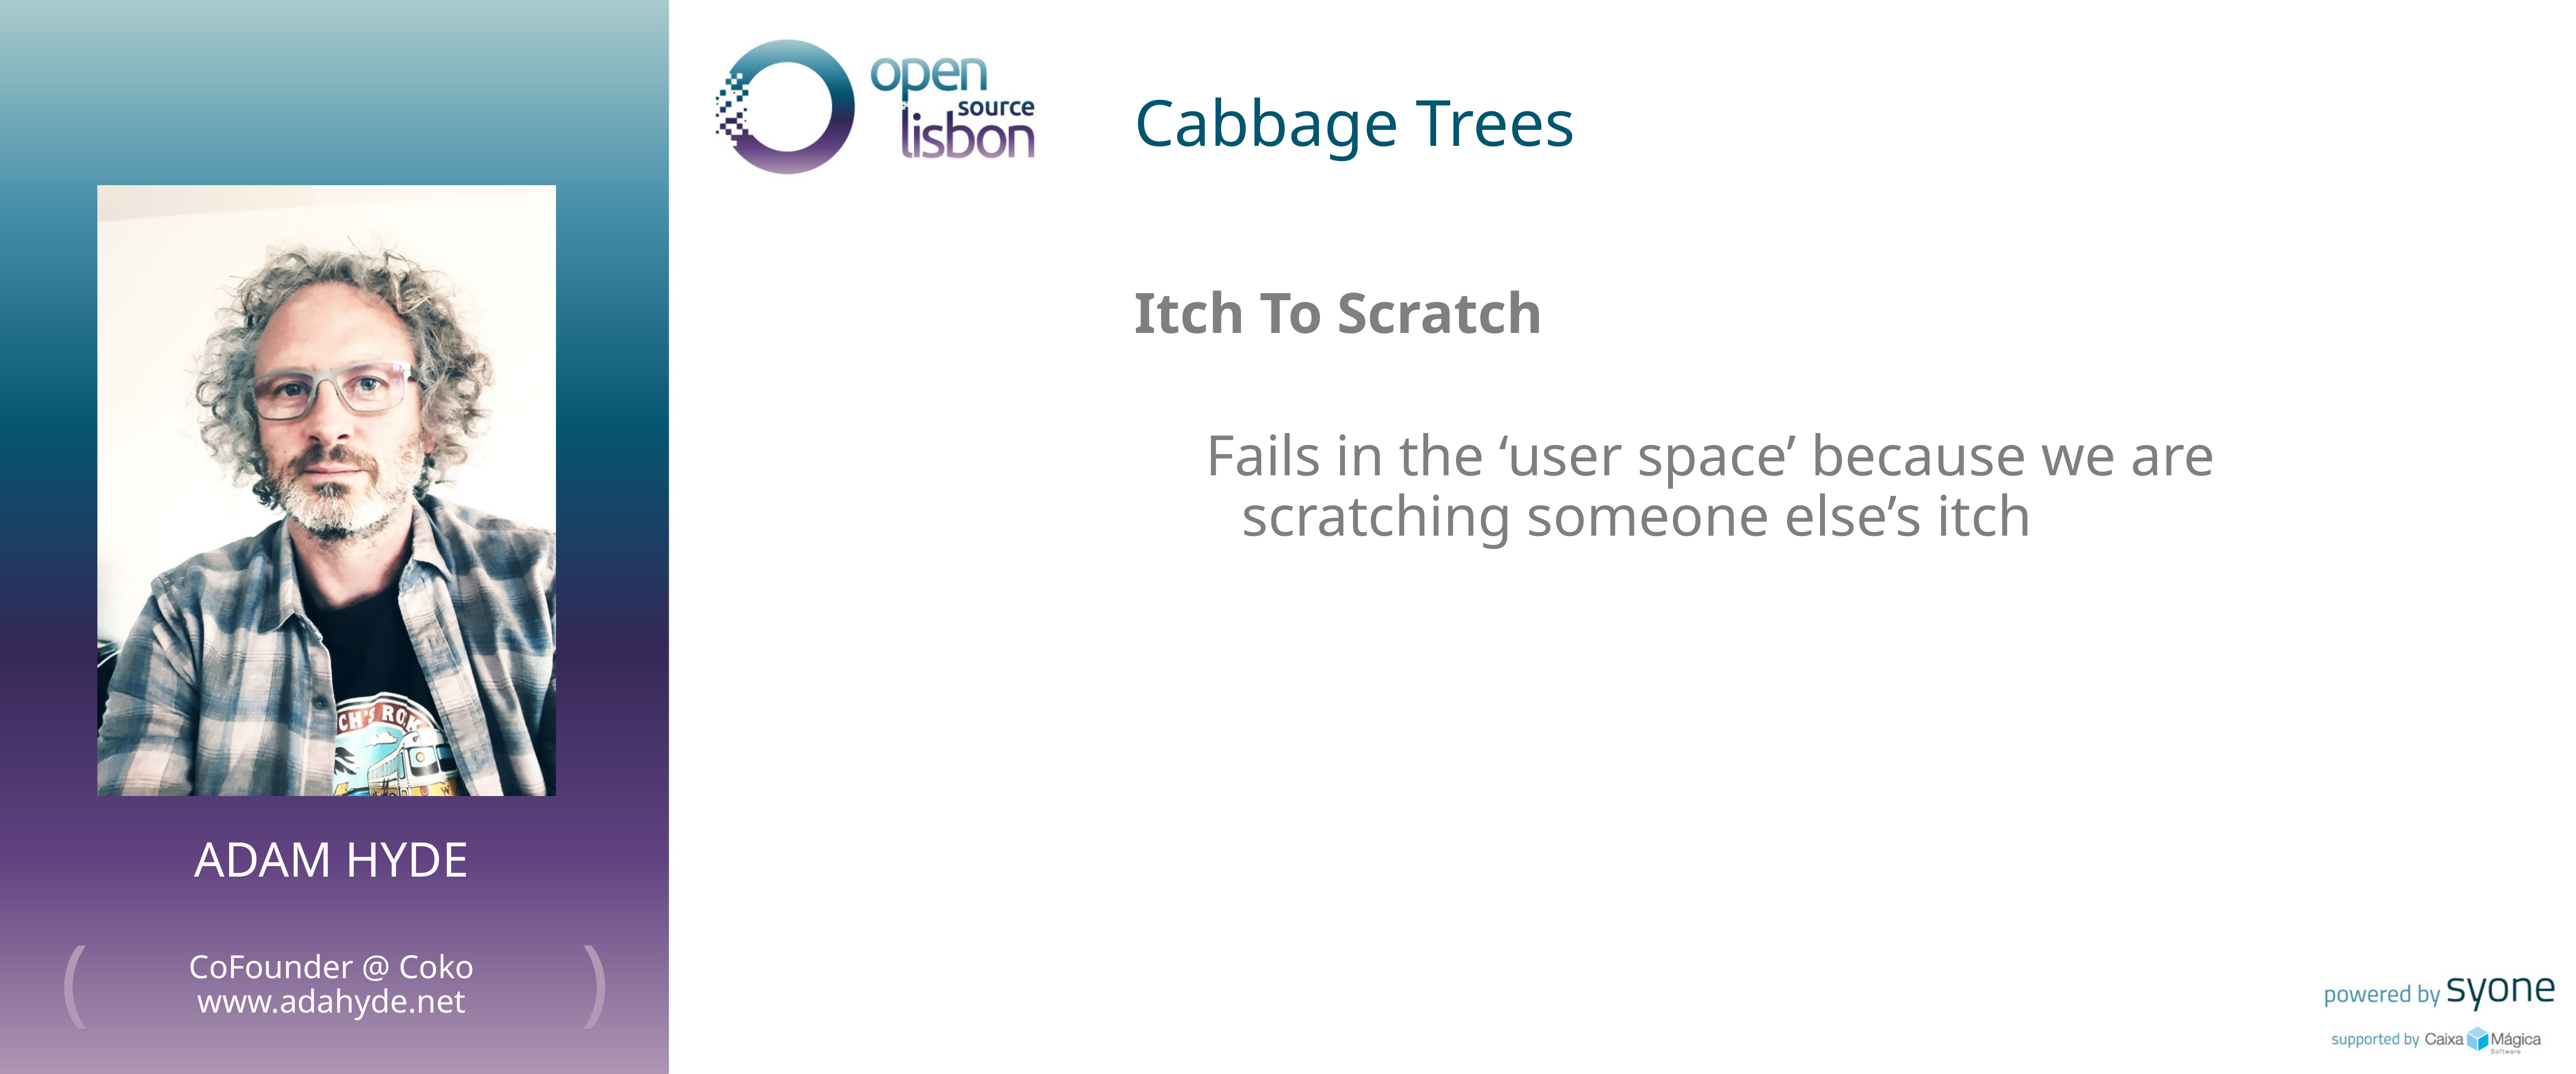

# Cabbage Trees
Itch To Scratch
Fails in the ‘user space’ because we are scratching someone else’s itch